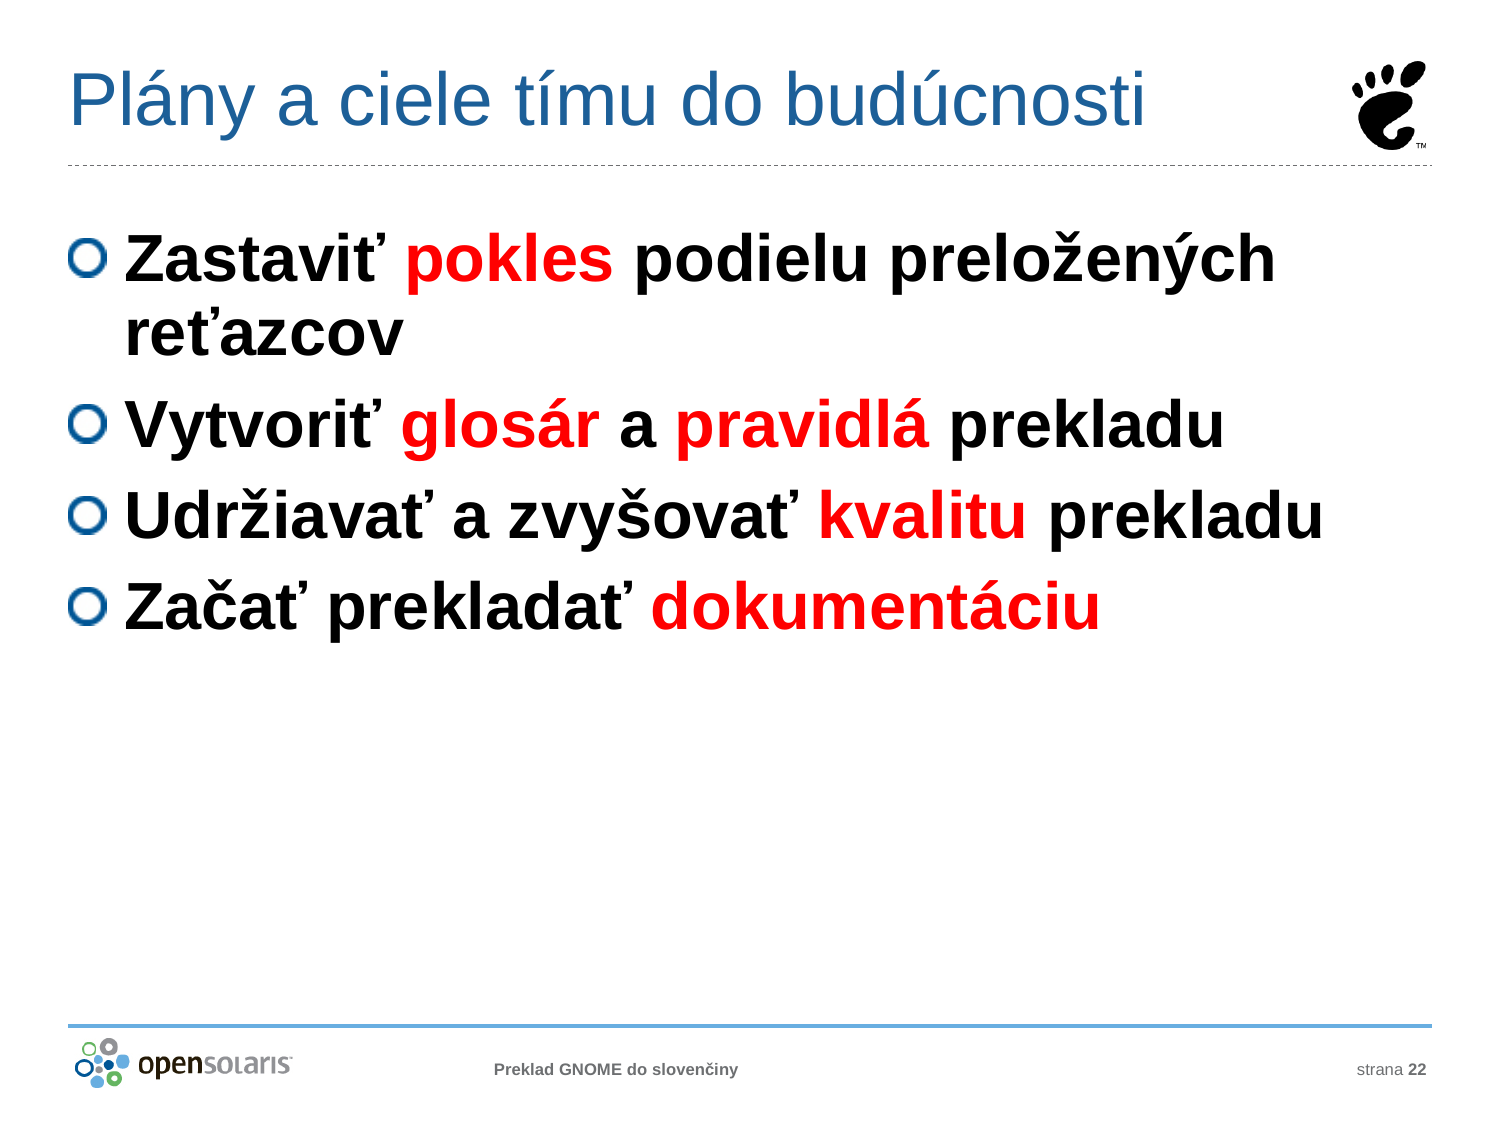

# Plány a ciele tímu do budúcnosti
Zastaviť pokles podielu preložených reťazcov
Vytvoriť glosár a pravidlá prekladu
Udržiavať a zvyšovať kvalitu prekladu
Začať prekladať dokumentáciu
22